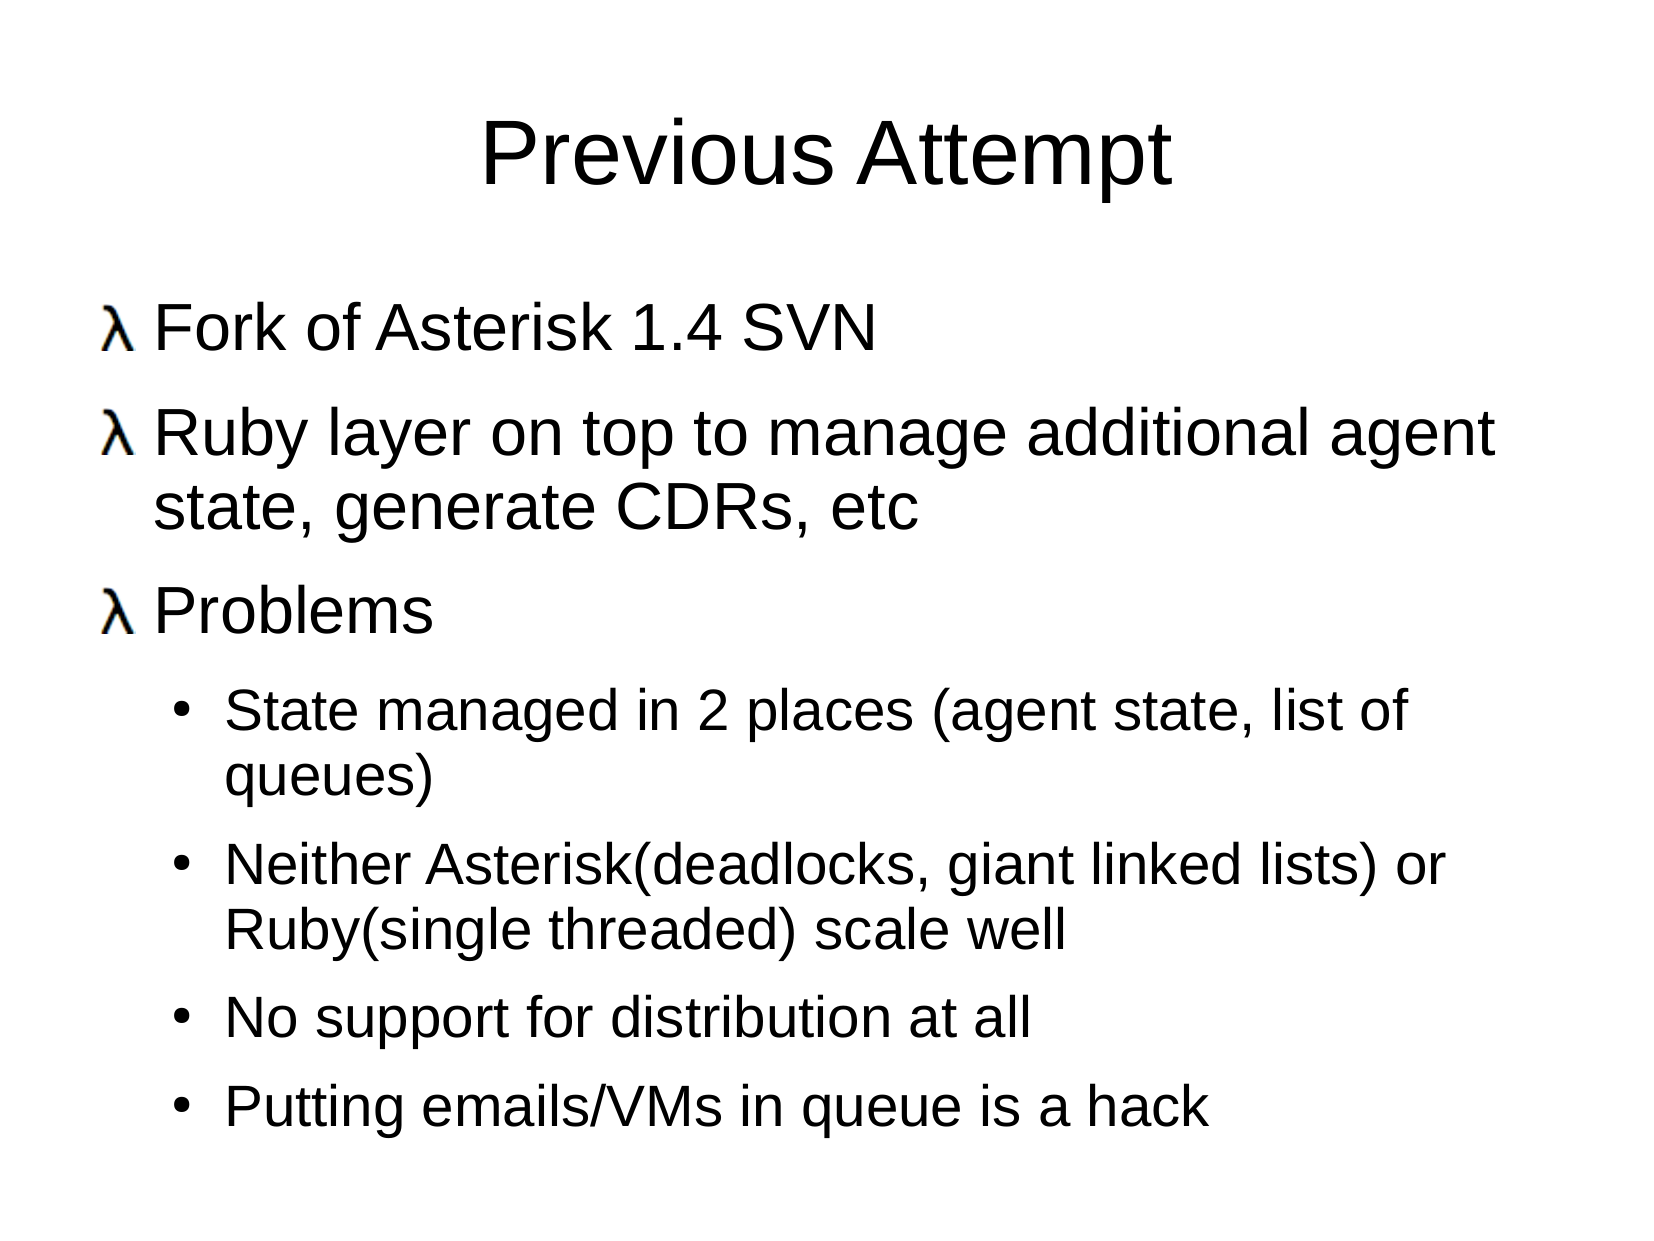

# Previous Attempt
Fork of Asterisk 1.4 SVN
Ruby layer on top to manage additional agent state, generate CDRs, etc
Problems
State managed in 2 places (agent state, list of queues)
Neither Asterisk(deadlocks, giant linked lists) or Ruby(single threaded) scale well
No support for distribution at all
Putting emails/VMs in queue is a hack